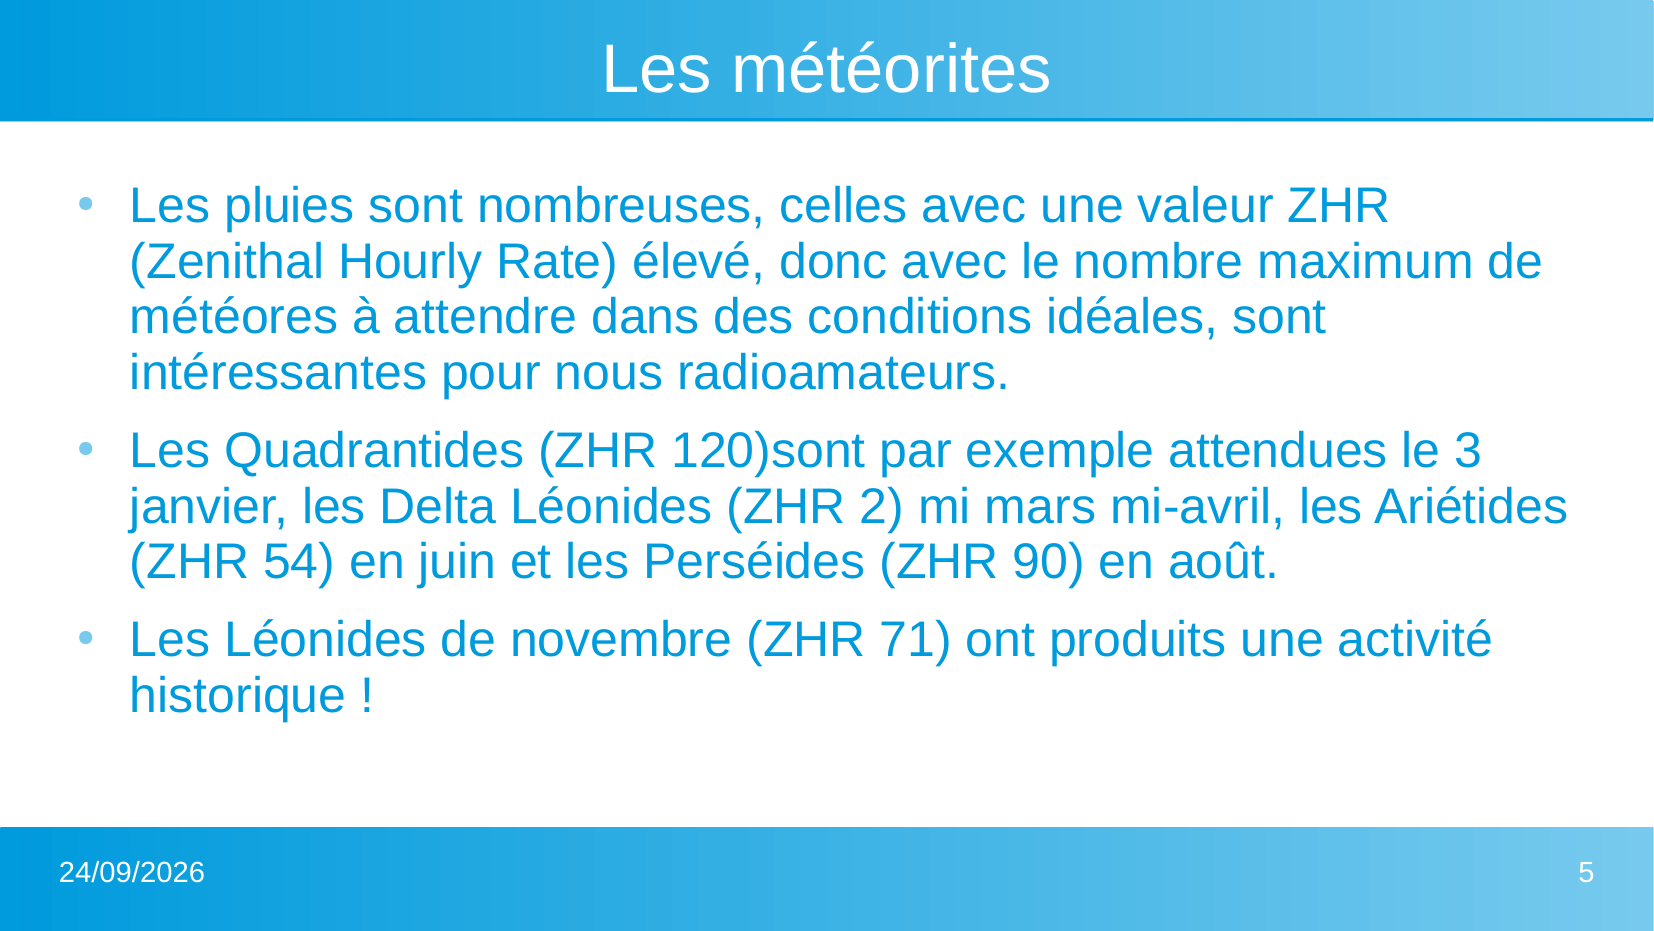

# Les météorites
Les pluies sont nombreuses, celles avec une valeur ZHR (Zenithal Hourly Rate) élevé, donc avec le nombre maximum de météores à attendre dans des conditions idéales, sont intéressantes pour nous radioamateurs.
Les Quadrantides (ZHR 120)sont par exemple attendues le 3 janvier, les Delta Léonides (ZHR 2) mi mars mi-avril, les Ariétides (ZHR 54) en juin et les Perséides (ZHR 90) en août.
Les Léonides de novembre (ZHR 71) ont produits une activité historique !
5